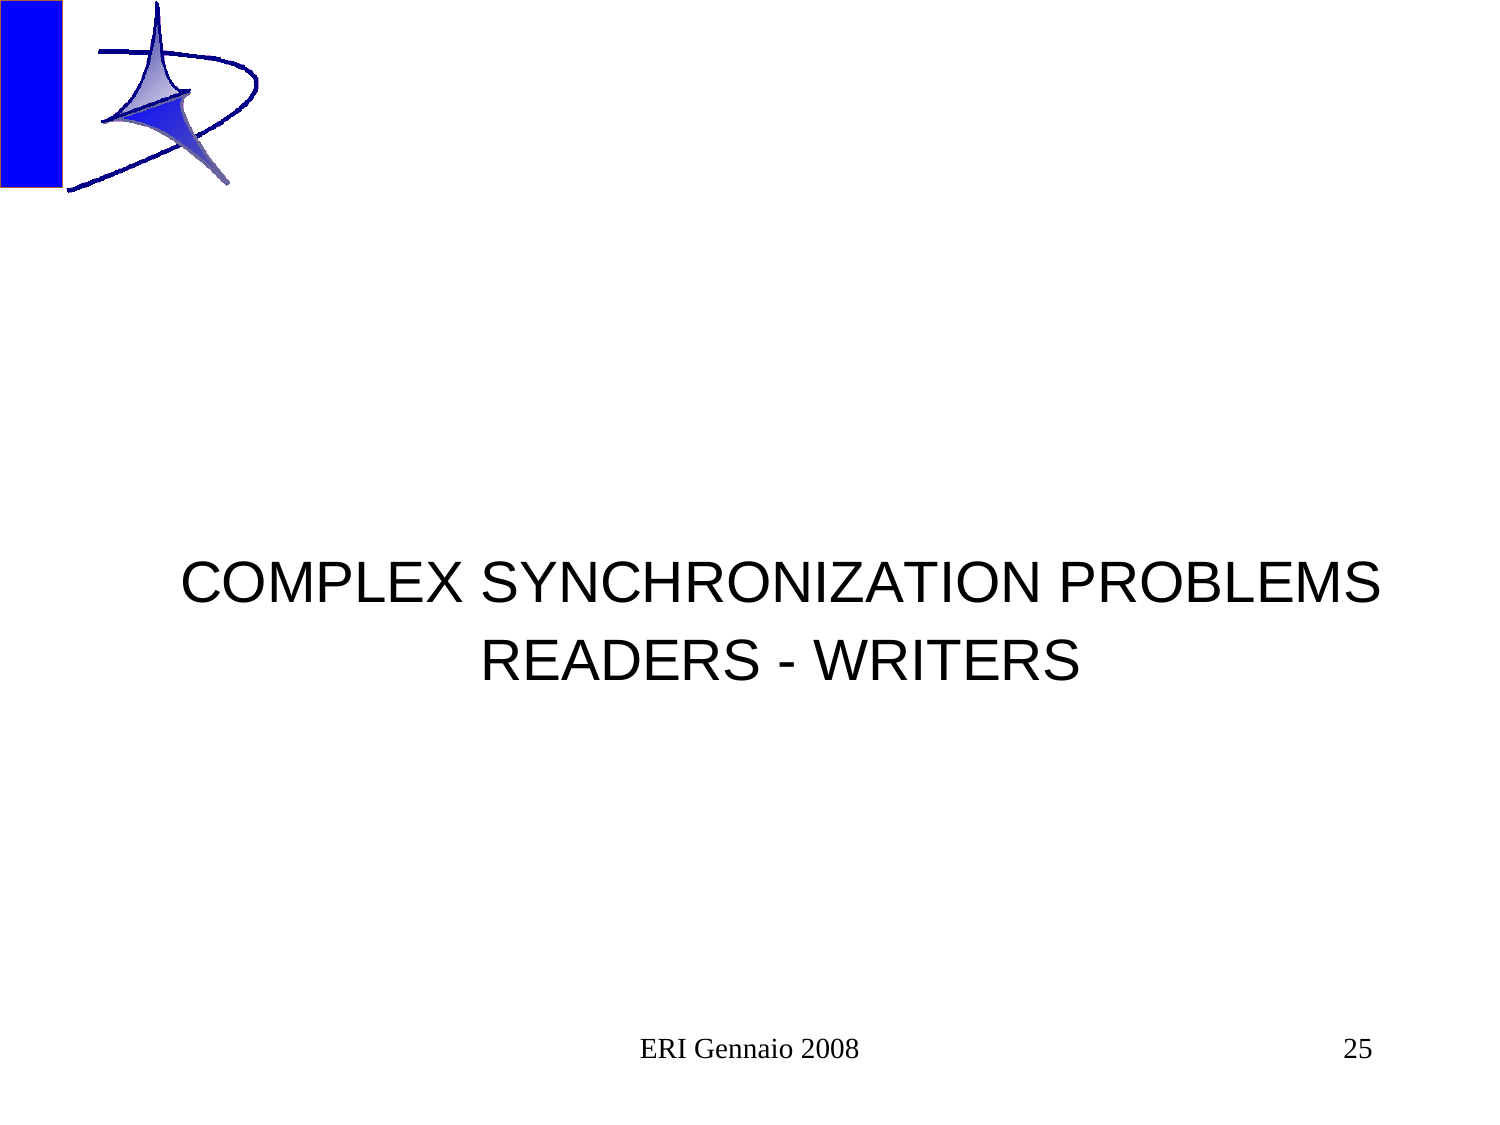

#
COMPLEX SYNCHRONIZATION PROBLEMS
READERS - WRITERS
ERI Gennaio 2008
25